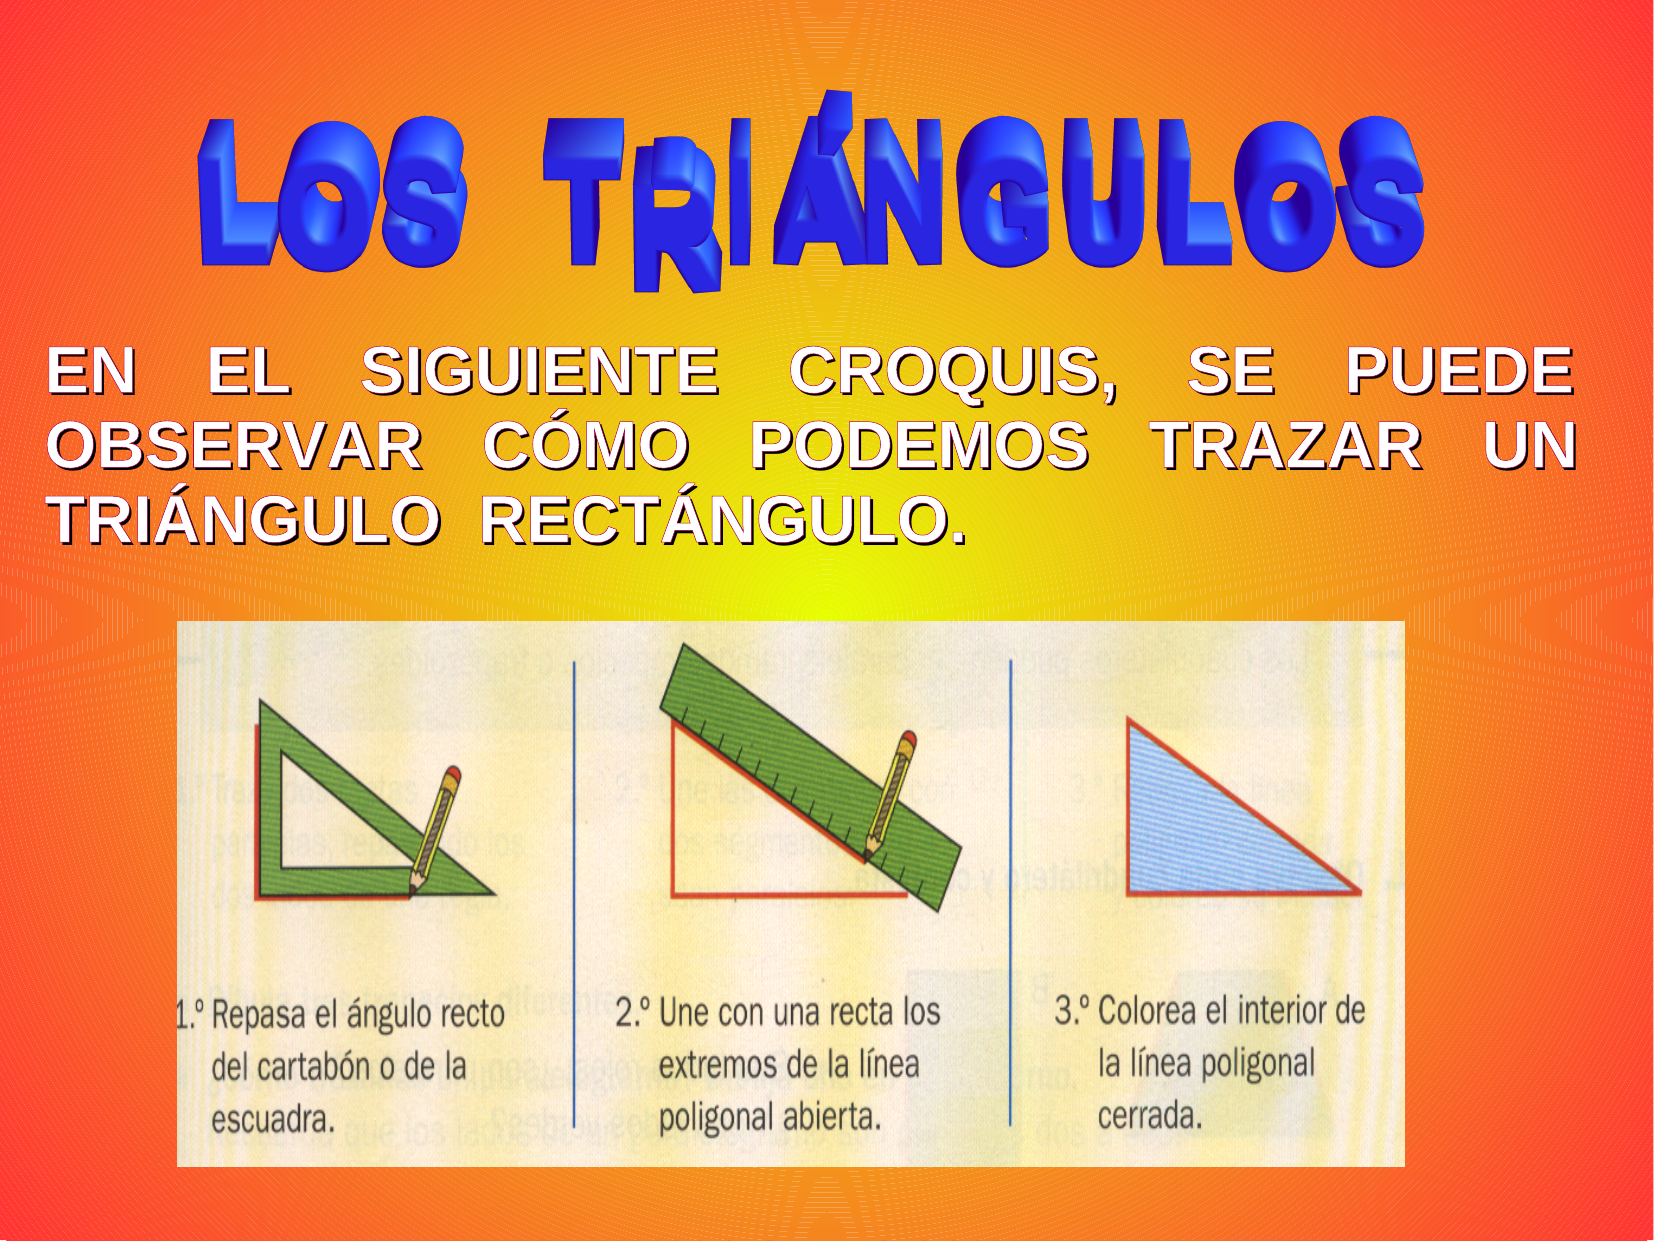

EN EL SIGUIENTE CROQUIS, SE PUEDE OBSERVAR CÓMO PODEMOS TRAZAR UN TRIÁNGULO RECTÁNGULO.